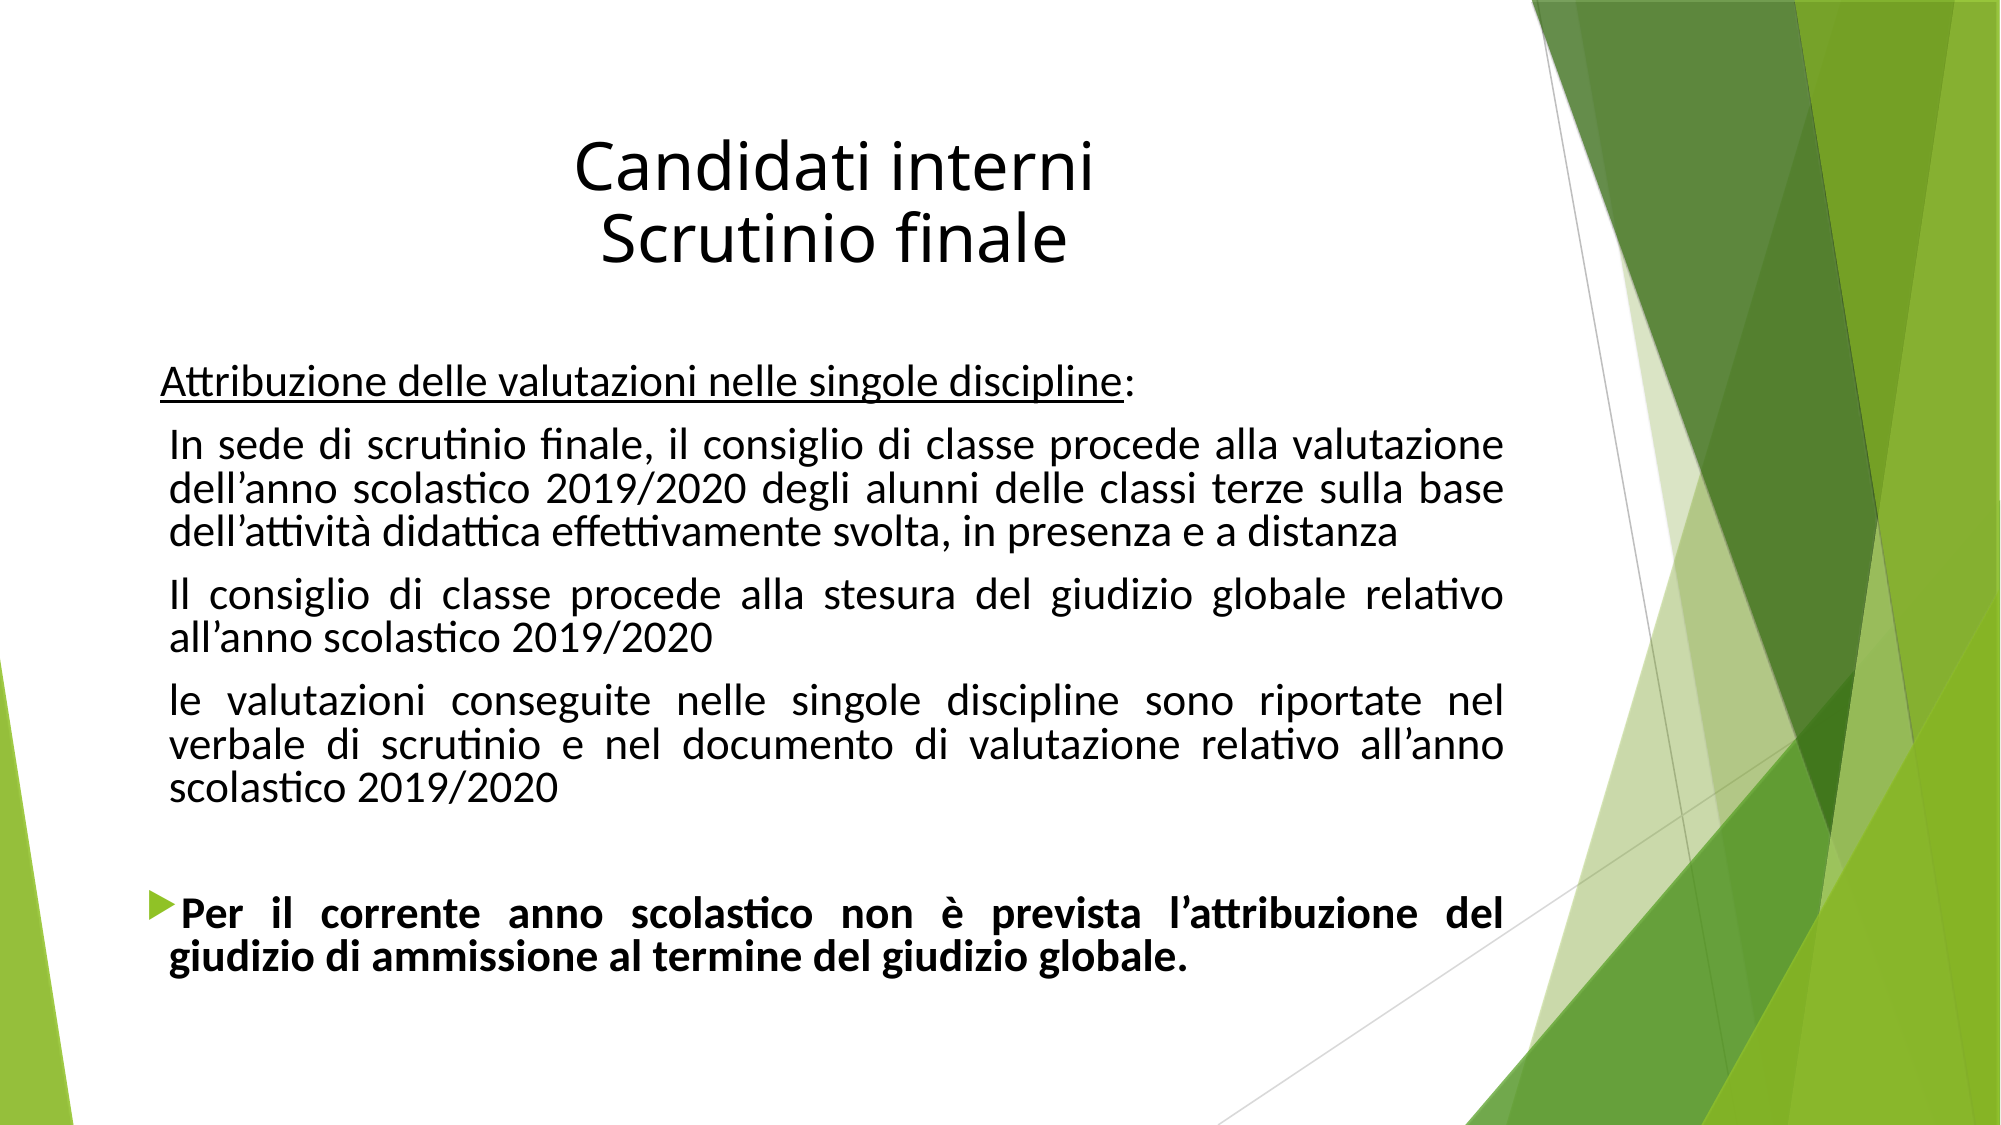

# Candidati interni Scrutinio finale
Attribuzione delle valutazioni nelle singole discipline:
In sede di scrutinio finale, il consiglio di classe procede alla valutazione dell’anno scolastico 2019/2020 degli alunni delle classi terze sulla base dell’attività didattica effettivamente svolta, in presenza e a distanza
Il consiglio di classe procede alla stesura del giudizio globale relativo all’anno scolastico 2019/2020
le valutazioni conseguite nelle singole discipline sono riportate nel verbale di scrutinio e nel documento di valutazione relativo all’anno scolastico 2019/2020
Per il corrente anno scolastico non è prevista l’attribuzione del giudizio di ammissione al termine del giudizio globale.